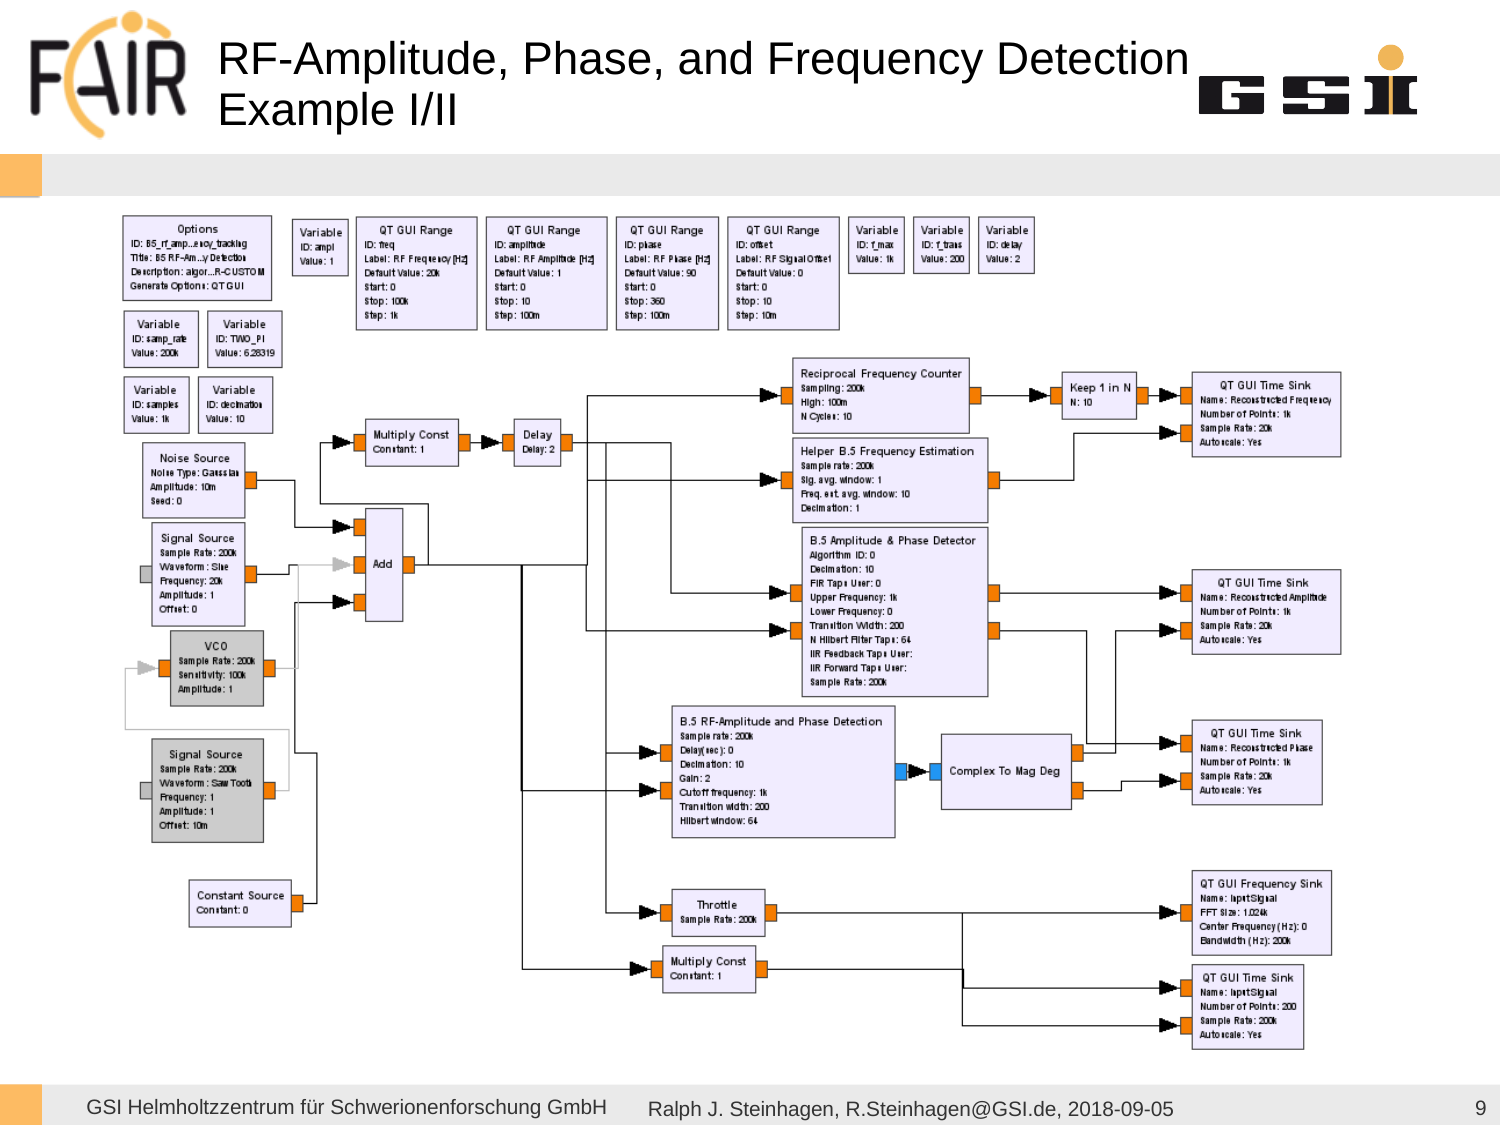

# RF-Amplitude, Phase, and Frequency Detection Example I/II